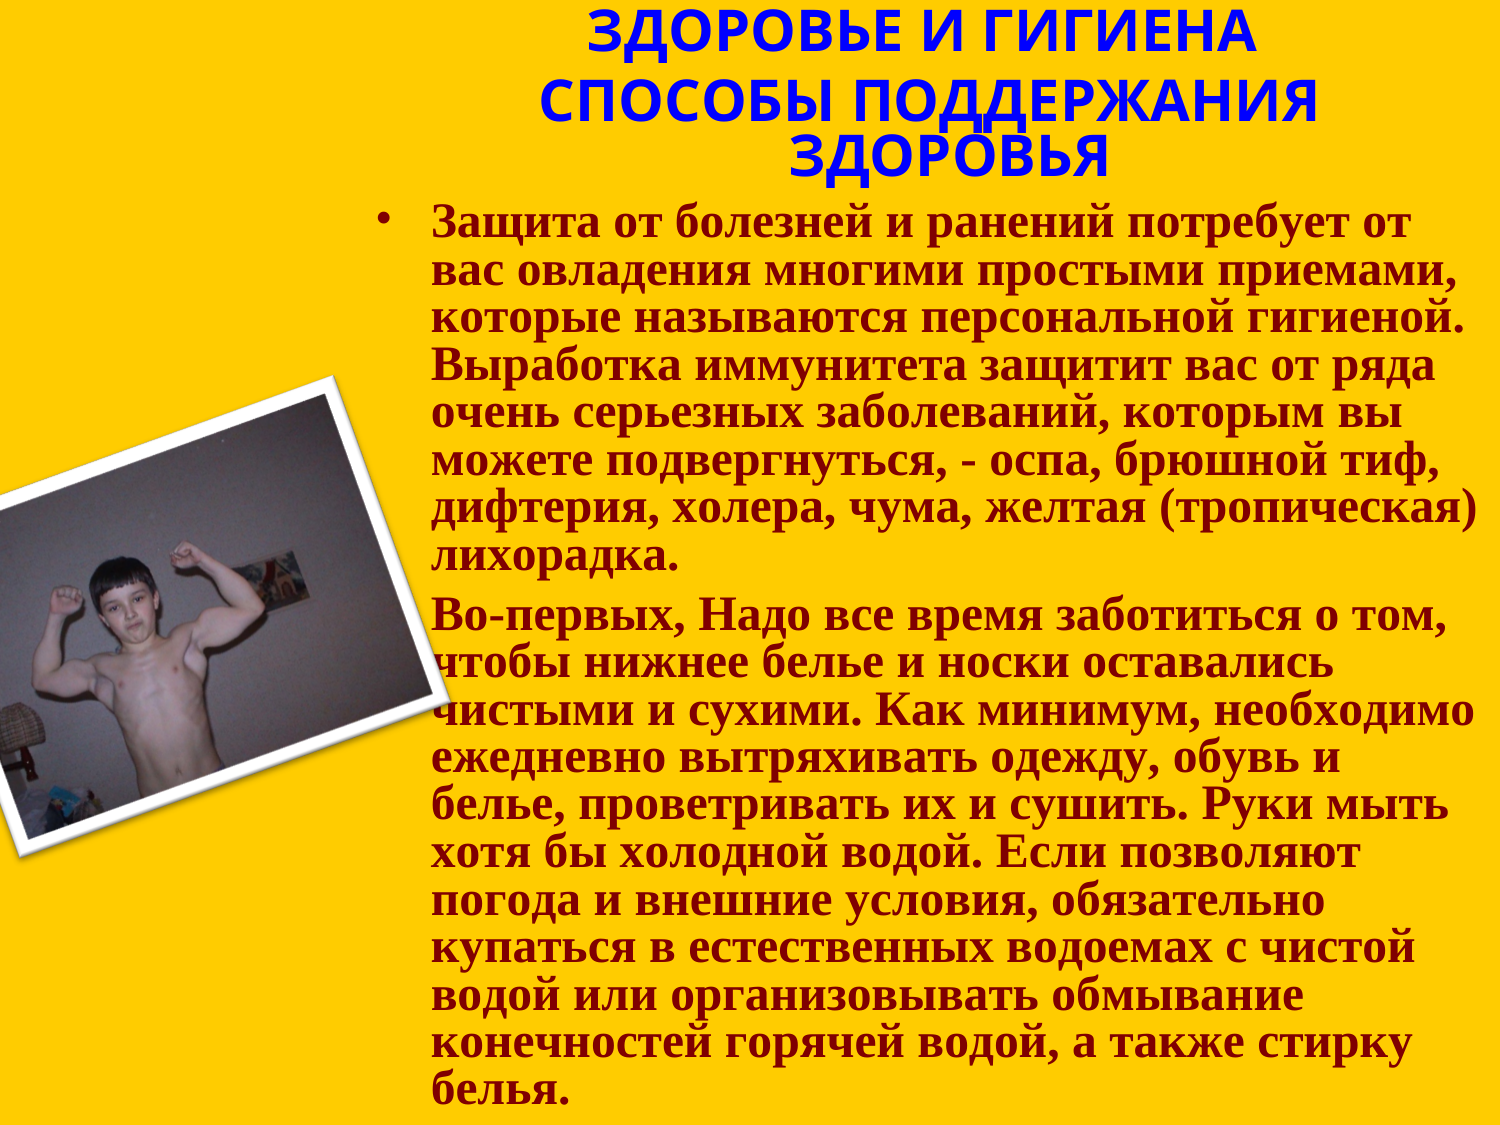

# ЗДОРОВЬЕ И ГИГИЕНА
СПОСОБЫ ПОДДЕРЖАНИЯ ЗДОРОВЬЯ
Защита от болезней и ранений потребует от вас овладения многими простыми приемами, которые называются персональной гигиеной. Выработка иммунитета защитит вас от ряда очень серьезных заболеваний, которым вы можете подвергнуться, - оспа, брюшной тиф, дифтерия, холера, чума, желтая (тропическая) лихорадка.
Во-первых, Надо все время заботиться о том, чтобы нижнее белье и носки оставались чистыми и сухими. Как минимум, необходимо ежедневно вытряхивать одежду, обувь и белье, проветривать их и сушить. Руки мыть хотя бы холодной водой. Если позволяют погода и внешние условия, обязательно купаться в естественных водоемах с чистой водой или организовывать обмывание конечностей горячей водой, а также стирку белья.